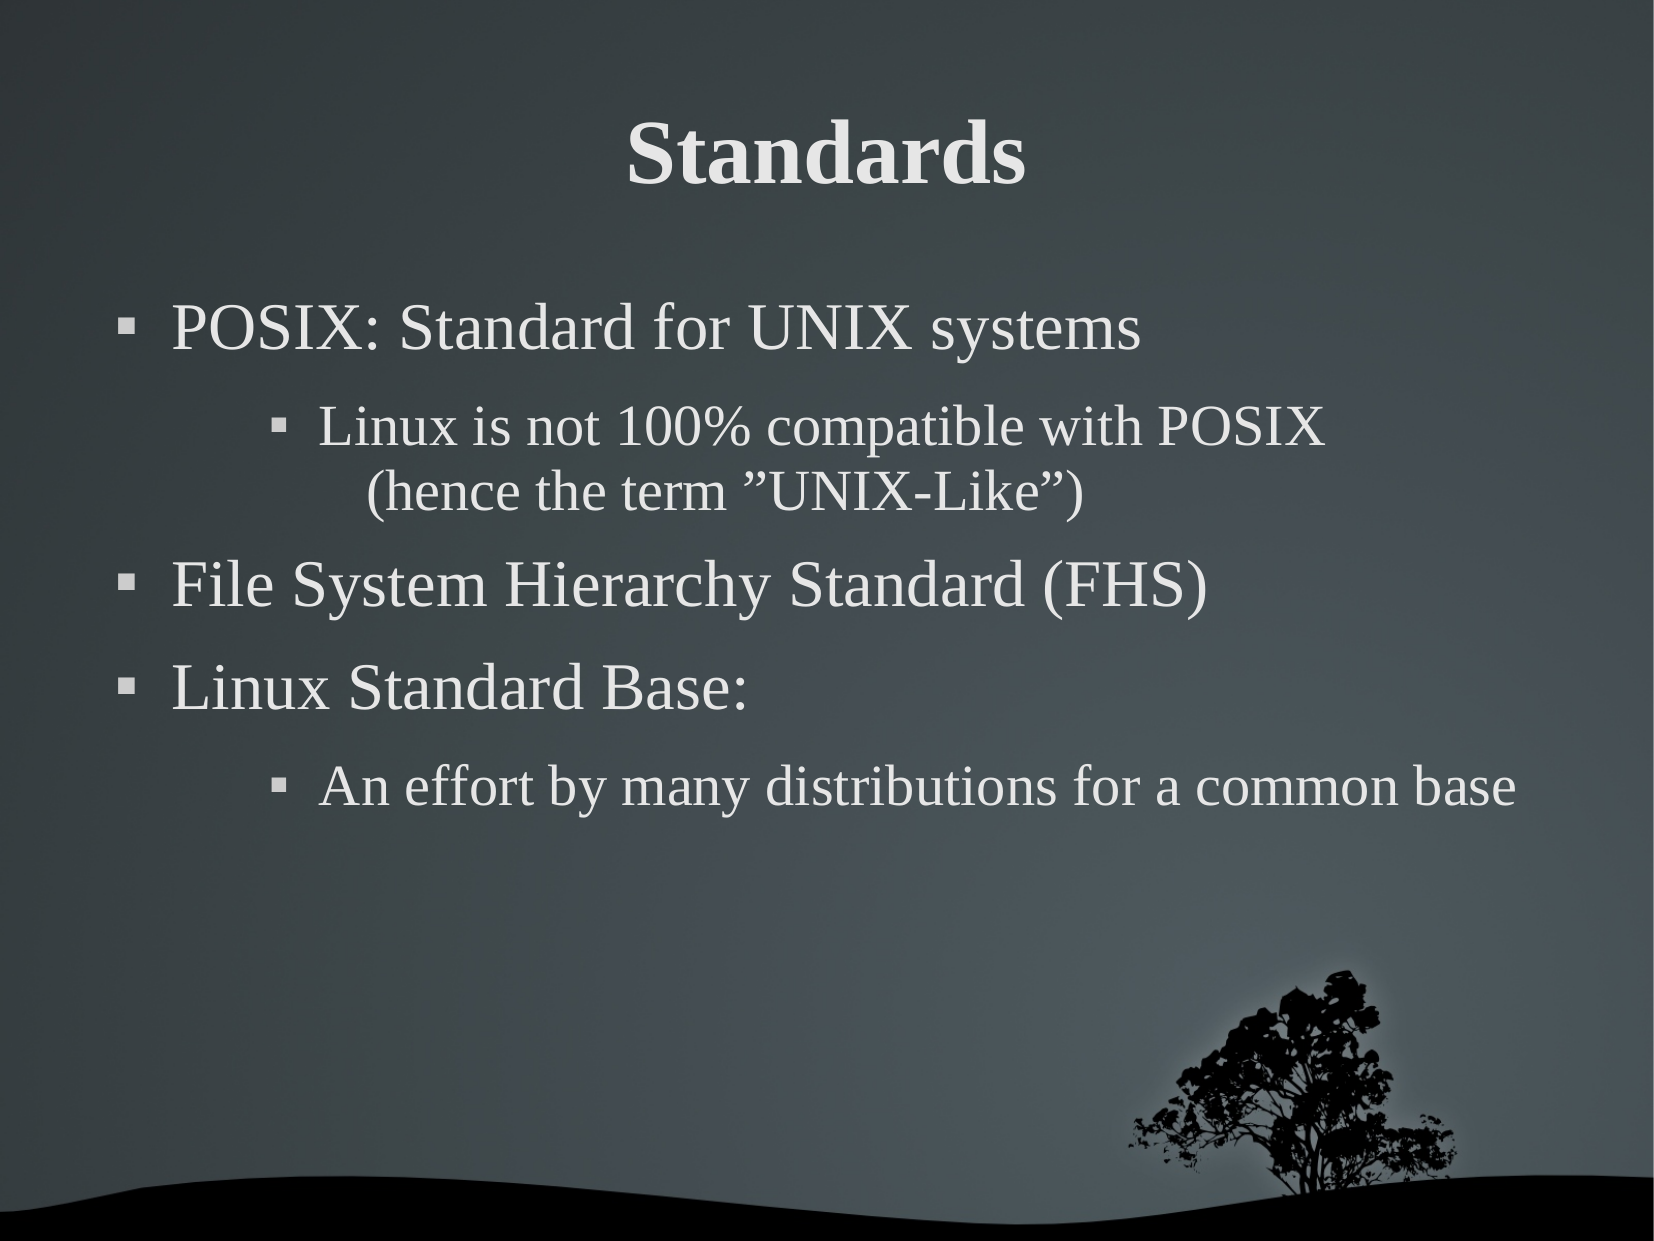

# Standards
POSIX: Standard for UNIX systems
Linux is not 100% compatible with POSIX
(hence the term ”UNIX-Like”)
File System Hierarchy Standard (FHS)
Linux Standard Base:
An effort by many distributions for a common base